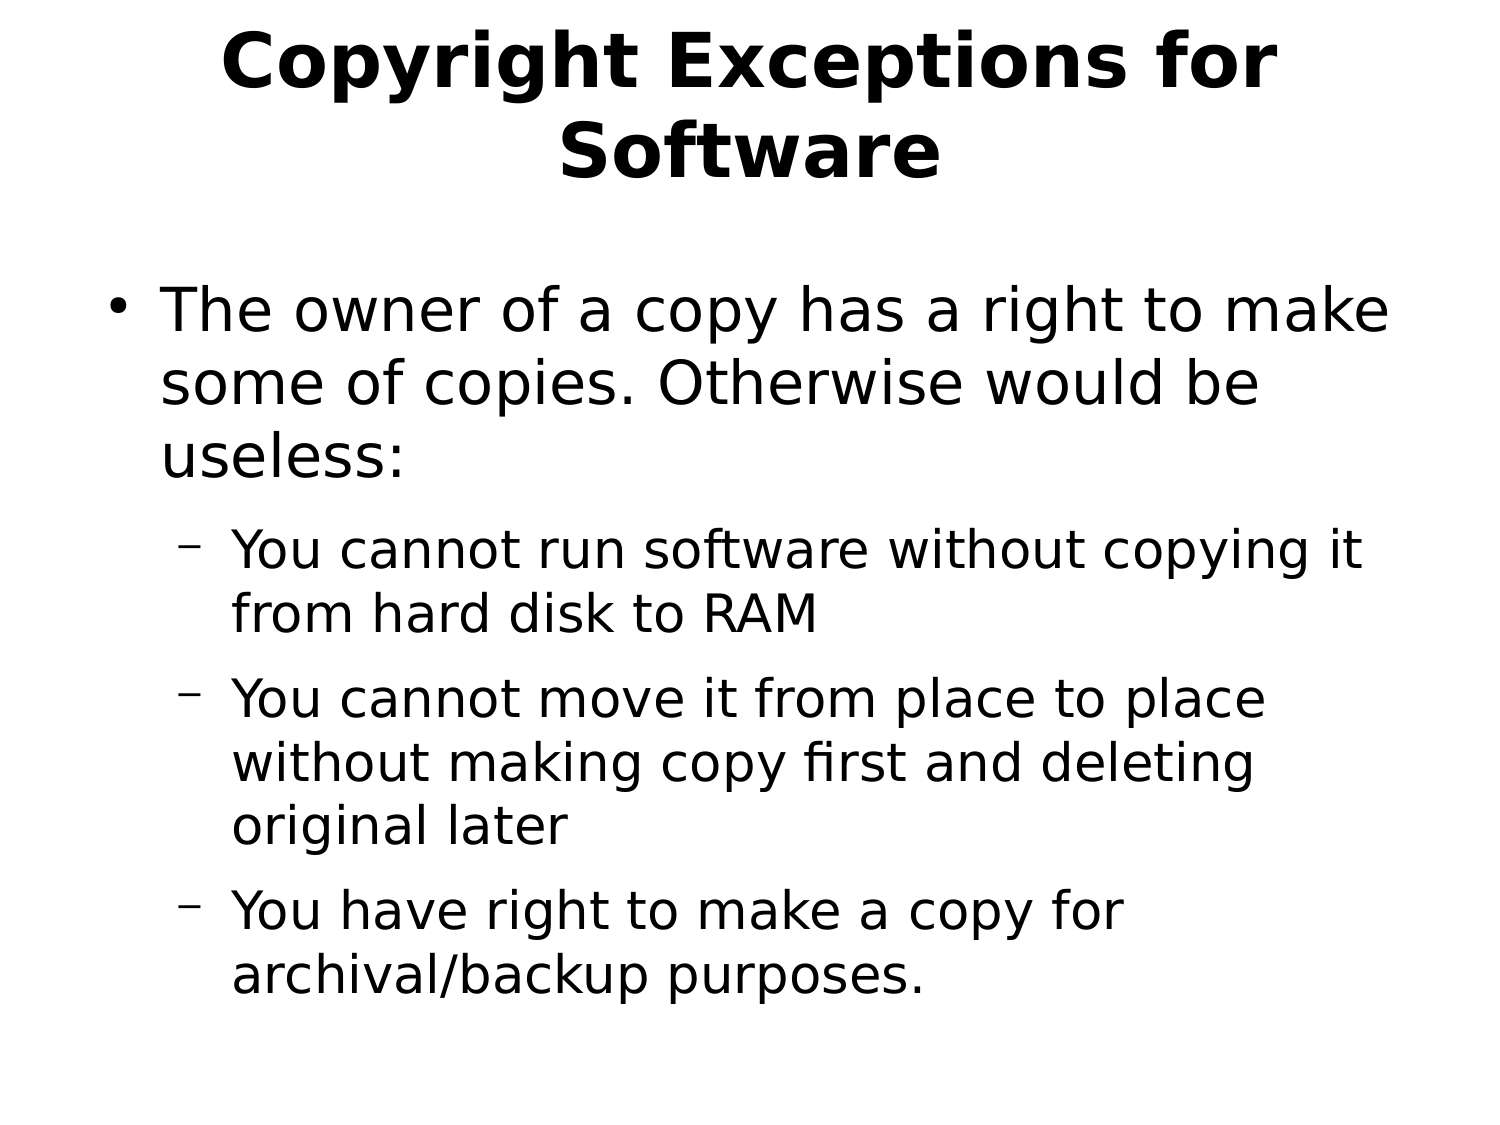

# Copyright Exceptions for Software
The owner of a copy has a right to make some of copies. Otherwise would be useless:
You cannot run software without copying it from hard disk to RAM
You cannot move it from place to place without making copy first and deleting original later
You have right to make a copy for archival/backup purposes.